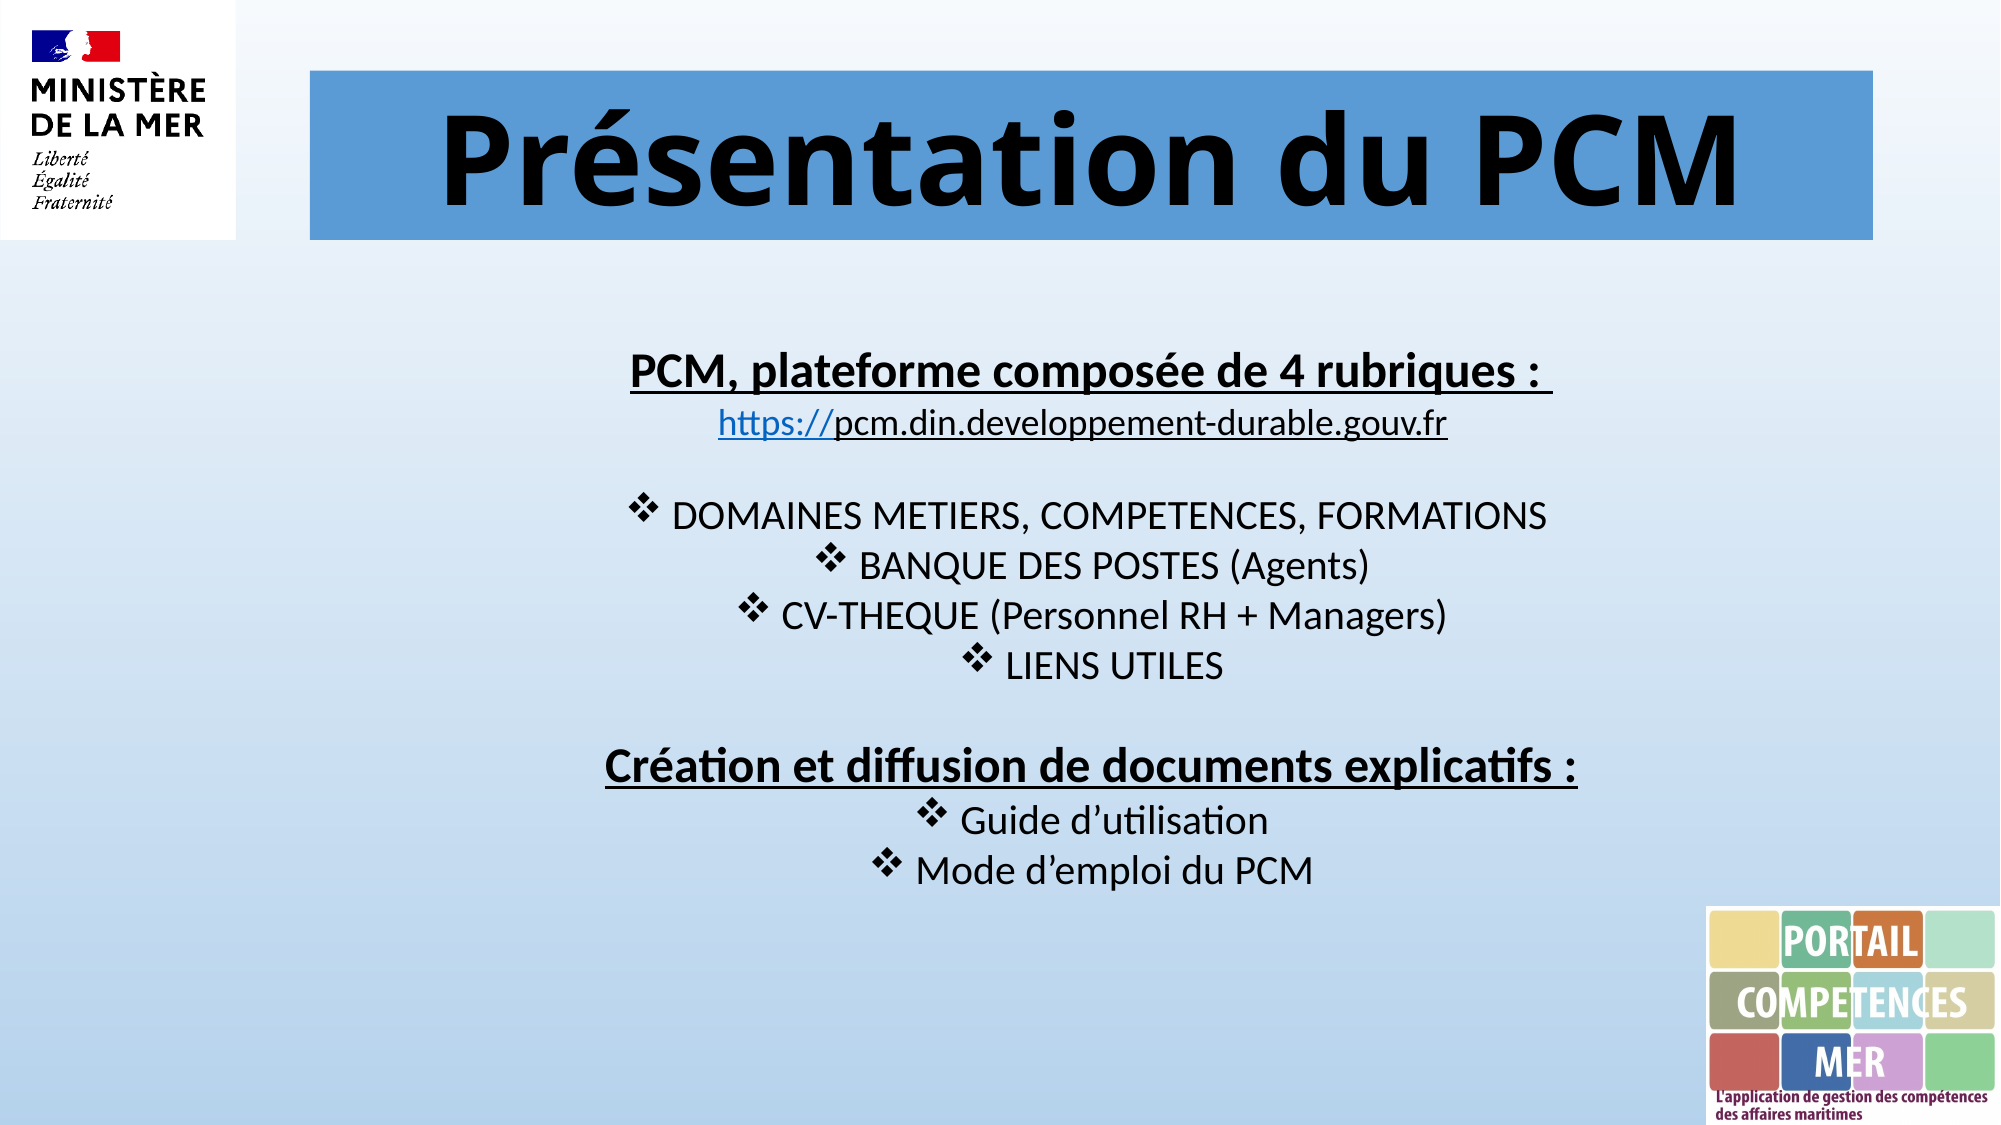

# Présentation du PCM
PCM, plateforme composée de 4 rubriques :
https://pcm.din.developpement-durable.gouv.fr
DOMAINES METIERS, COMPETENCES, FORMATIONS
BANQUE DES POSTES (Agents)
CV-THEQUE (Personnel RH + Managers)
LIENS UTILES
Création et diffusion de documents explicatifs :
Guide d’utilisation
Mode d’emploi du PCM